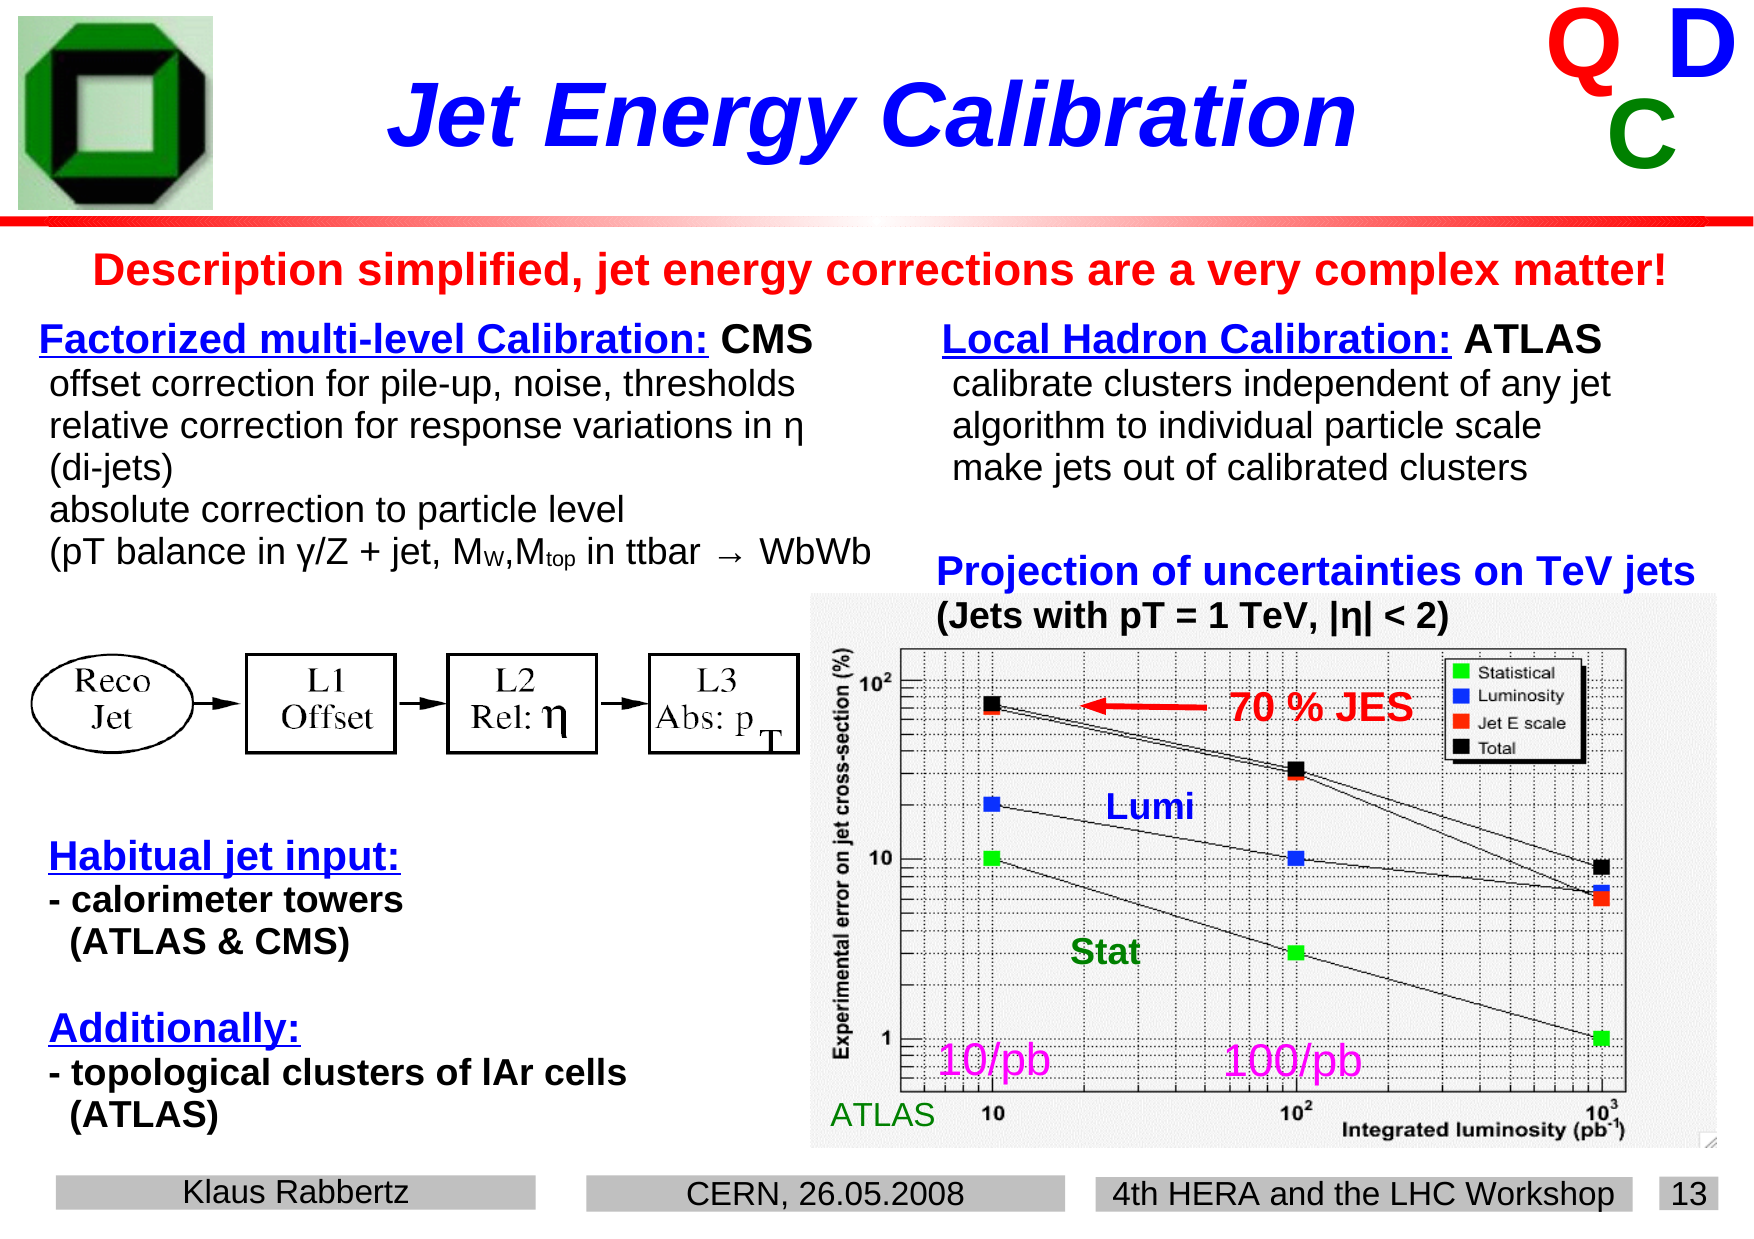

# Jet Energy Calibration
Description simplified, jet energy corrections are a very complex matter!
Factorized multi-level Calibration: CMS
 offset correction for pile-up, noise, thresholds
 relative correction for response variations in η (di-jets)
 absolute correction to particle level (pT balance in γ/Z + jet, MW,Mtop in ttbar → WbWb
Local Hadron Calibration: ATLAS
 calibrate clusters independent of any jet algorithm to individual particle scale
 make jets out of calibrated clusters
Projection of uncertainties on TeV jets
(Jets with pT = 1 TeV, |η| < 2)
70 % JES
Lumi
Habitual jet input:
- calorimeter towers
 (ATLAS & CMS)
Additionally:
- topological clusters of lAr cells
 (ATLAS)
Stat
10/pb
100/pb
ATLAS